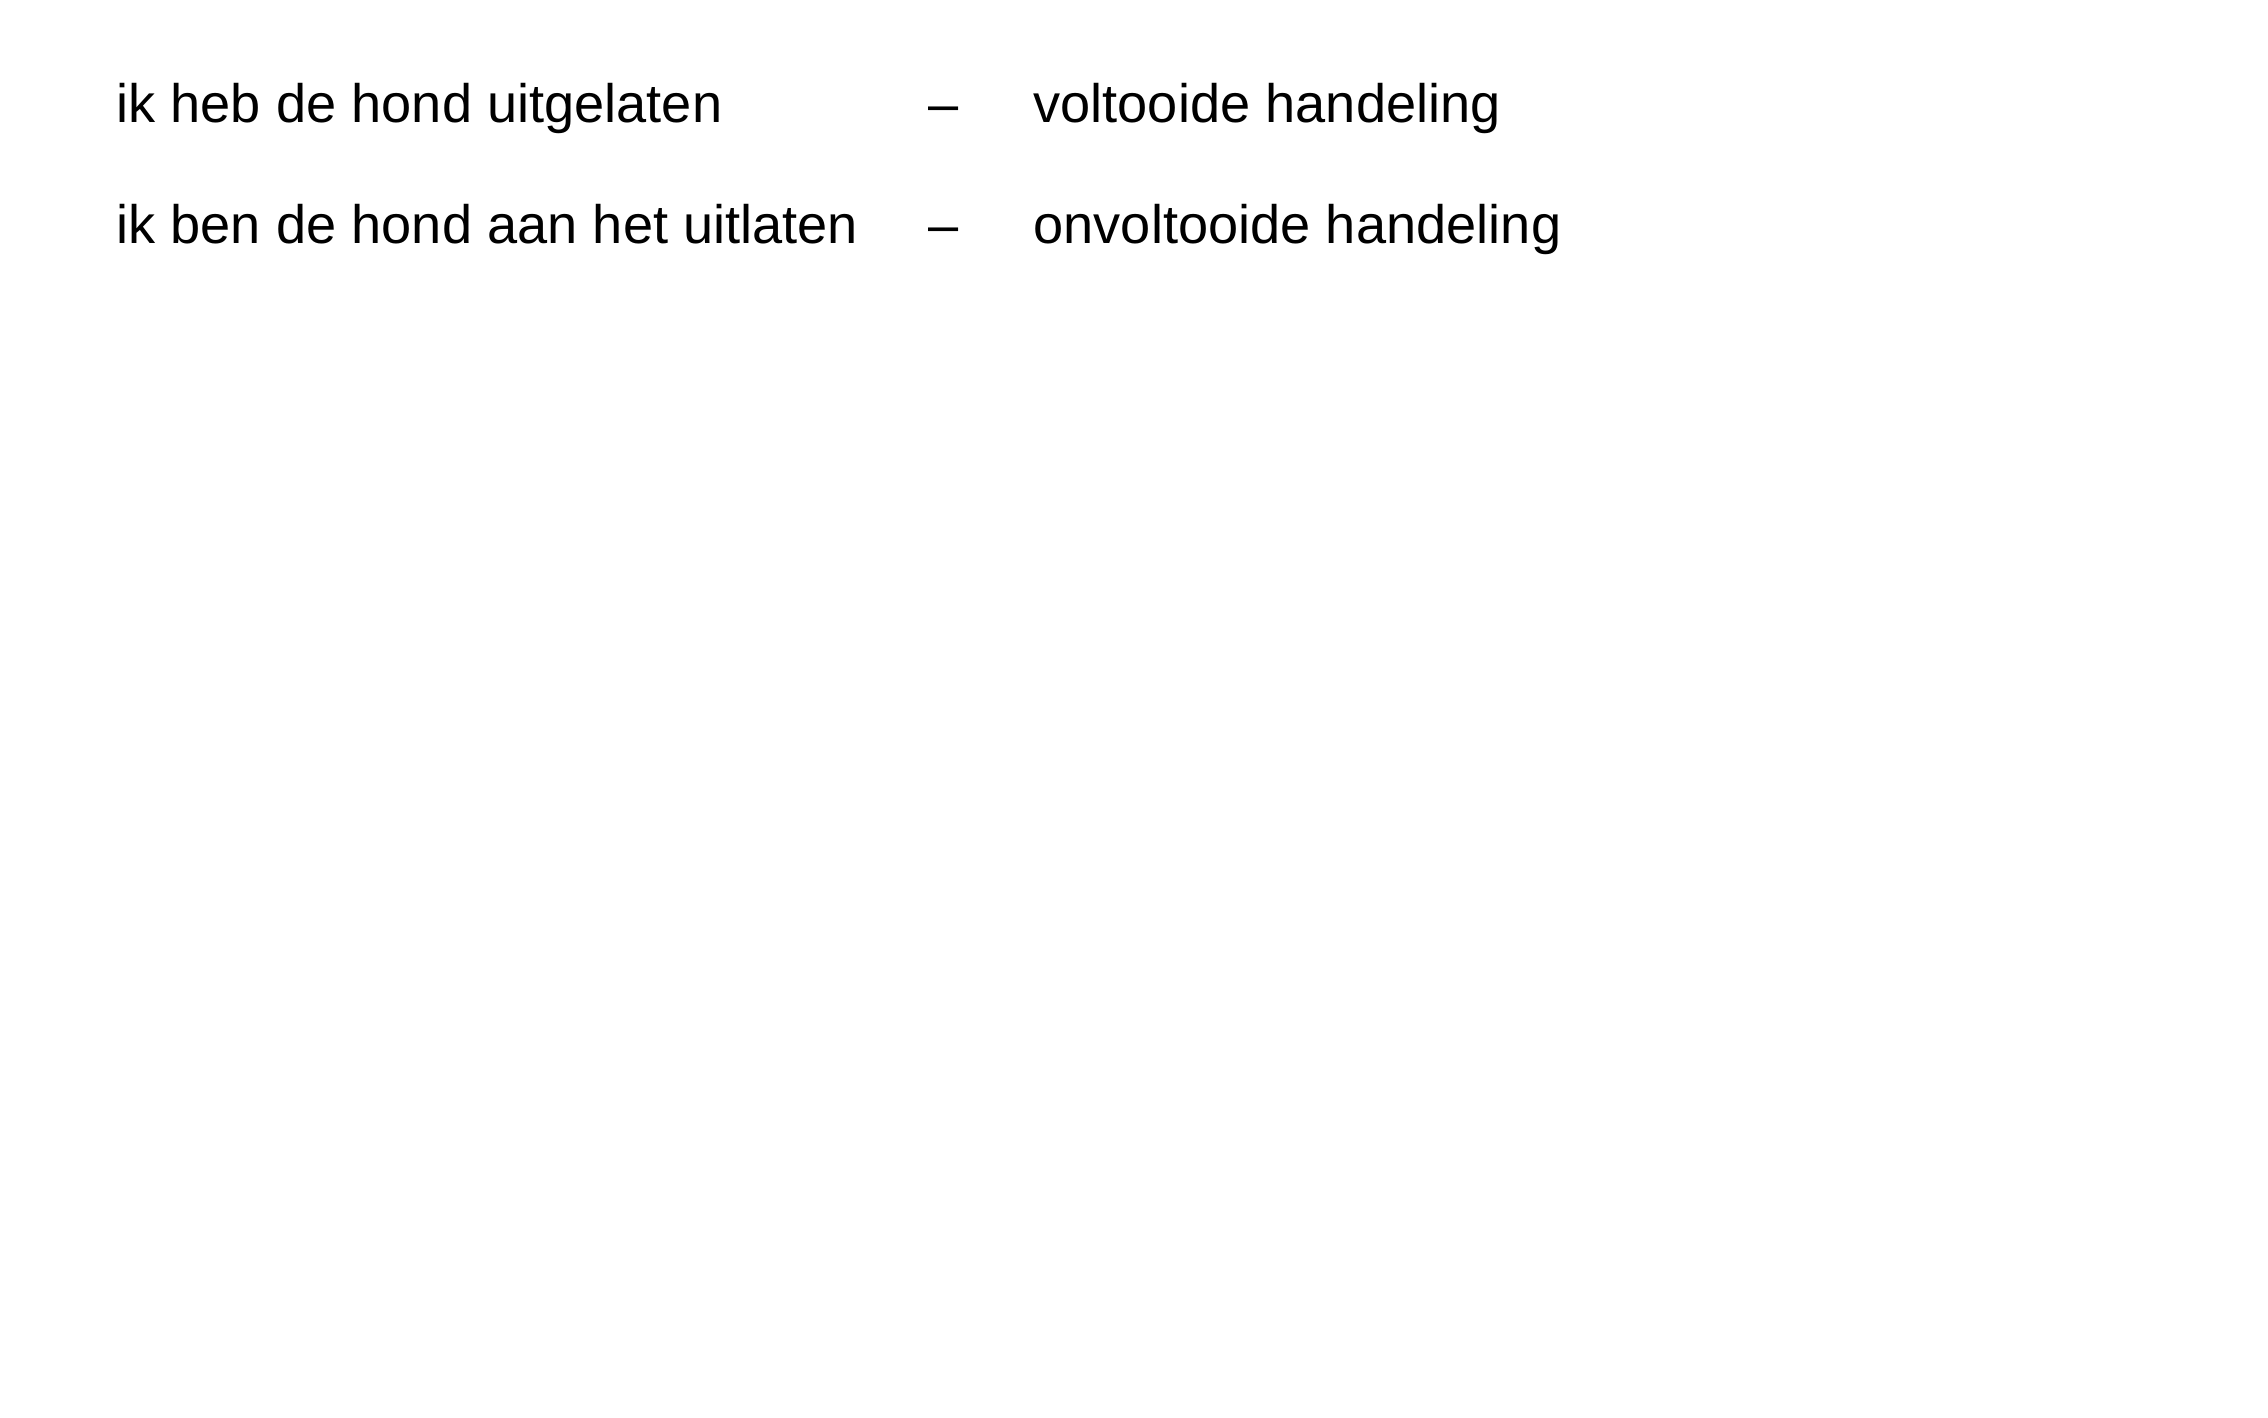

ik heb de hond uitgelaten			– voltooide handeling
ik ben de hond aan het uitlaten	– onvoltooide handeling